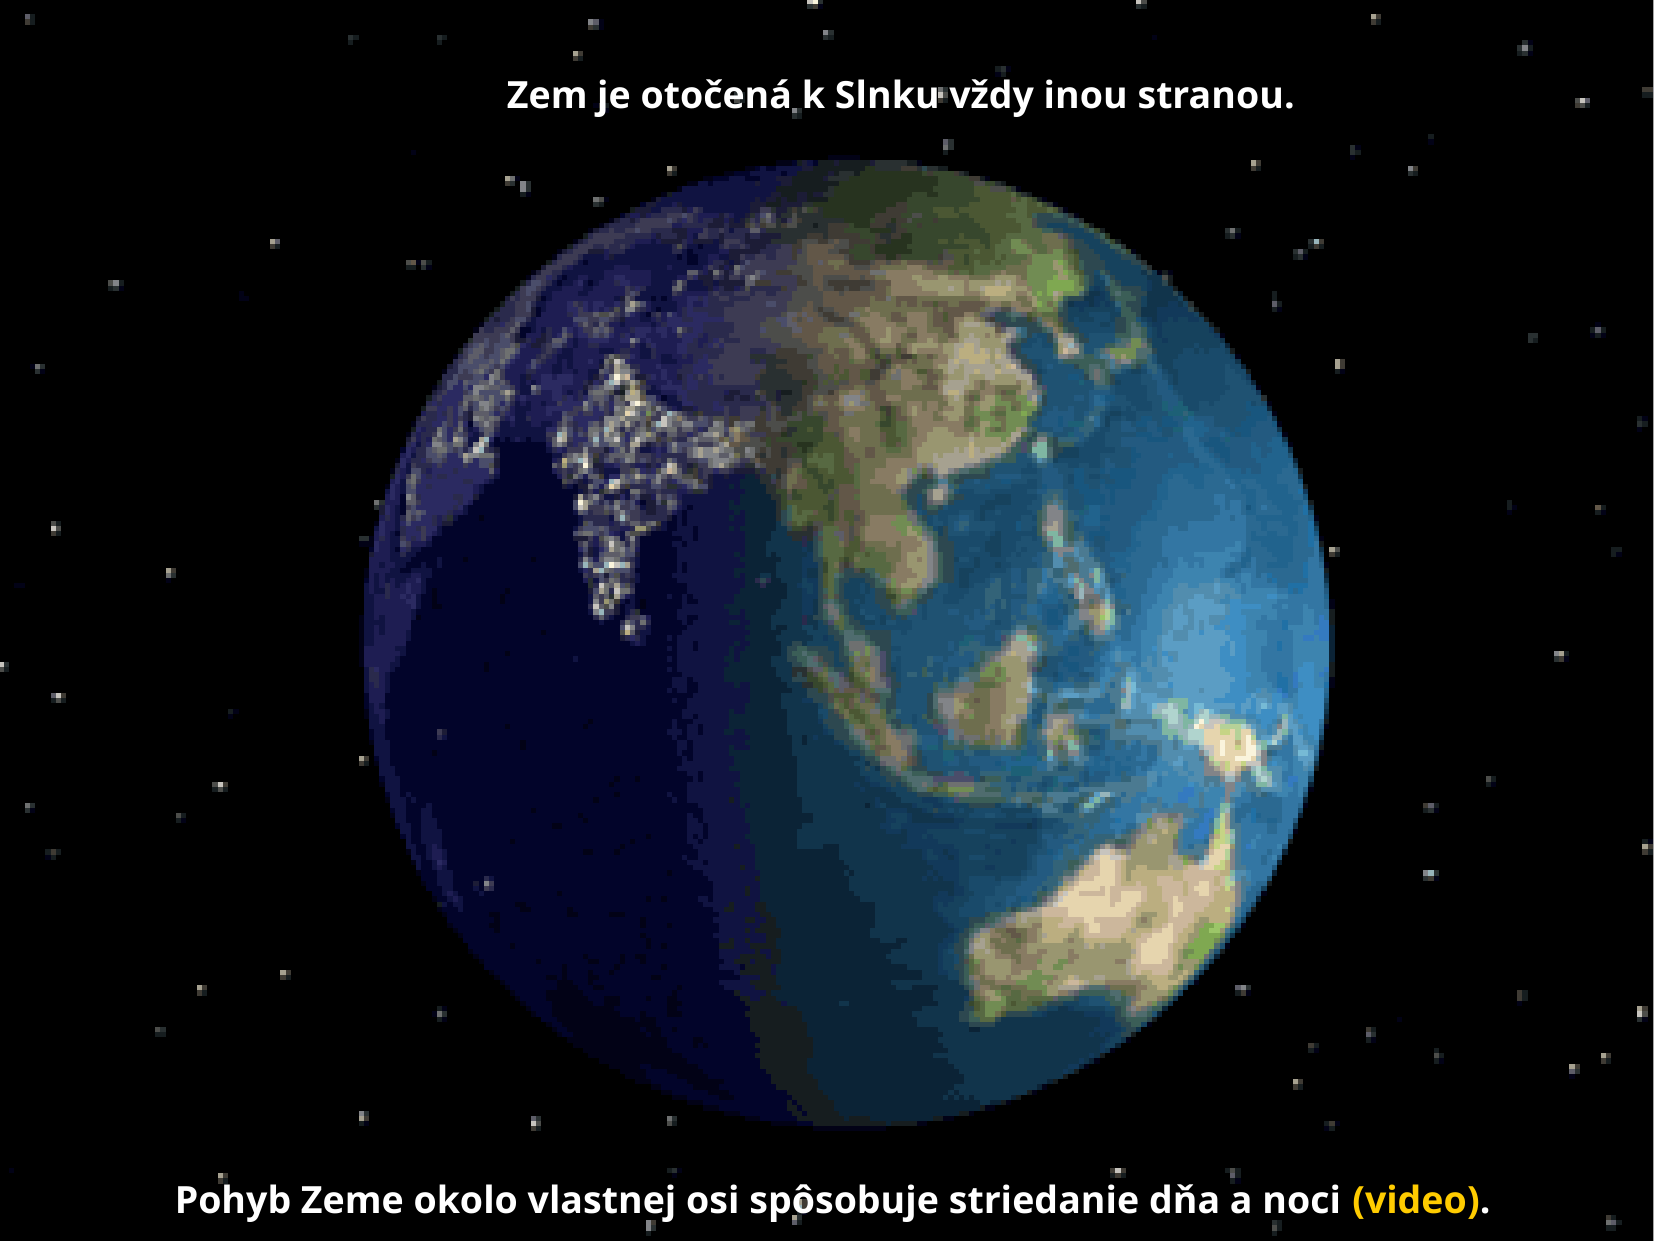

Zem je otočená k Slnku vždy inou stranou.
Pohyb Zeme okolo vlastnej osi spôsobuje striedanie dňa a noci (video).